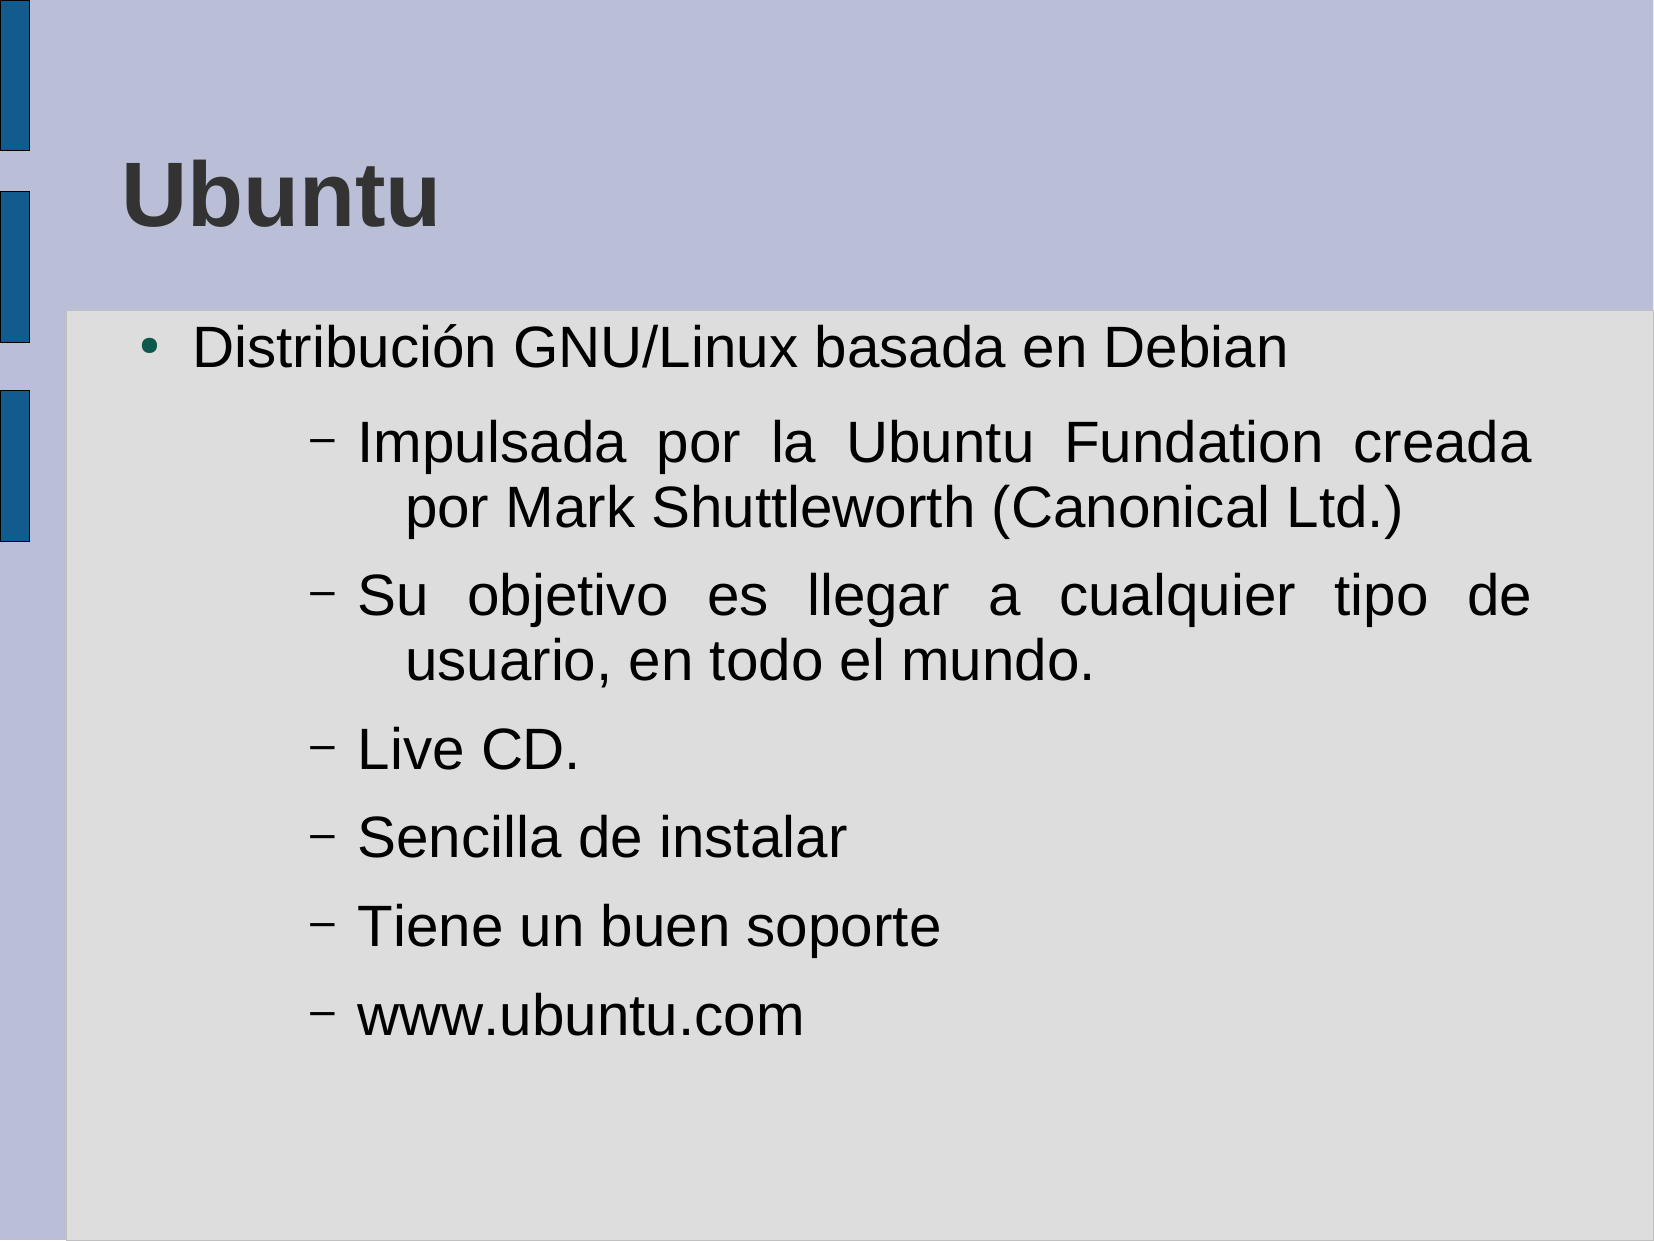

# Ubuntu
Distribución GNU/Linux basada en Debian
Impulsada por la Ubuntu Fundation creada por Mark Shuttleworth (Canonical Ltd.)
Su objetivo es llegar a cualquier tipo de usuario, en todo el mundo.
Live CD.
Sencilla de instalar
Tiene un buen soporte
www.ubuntu.com